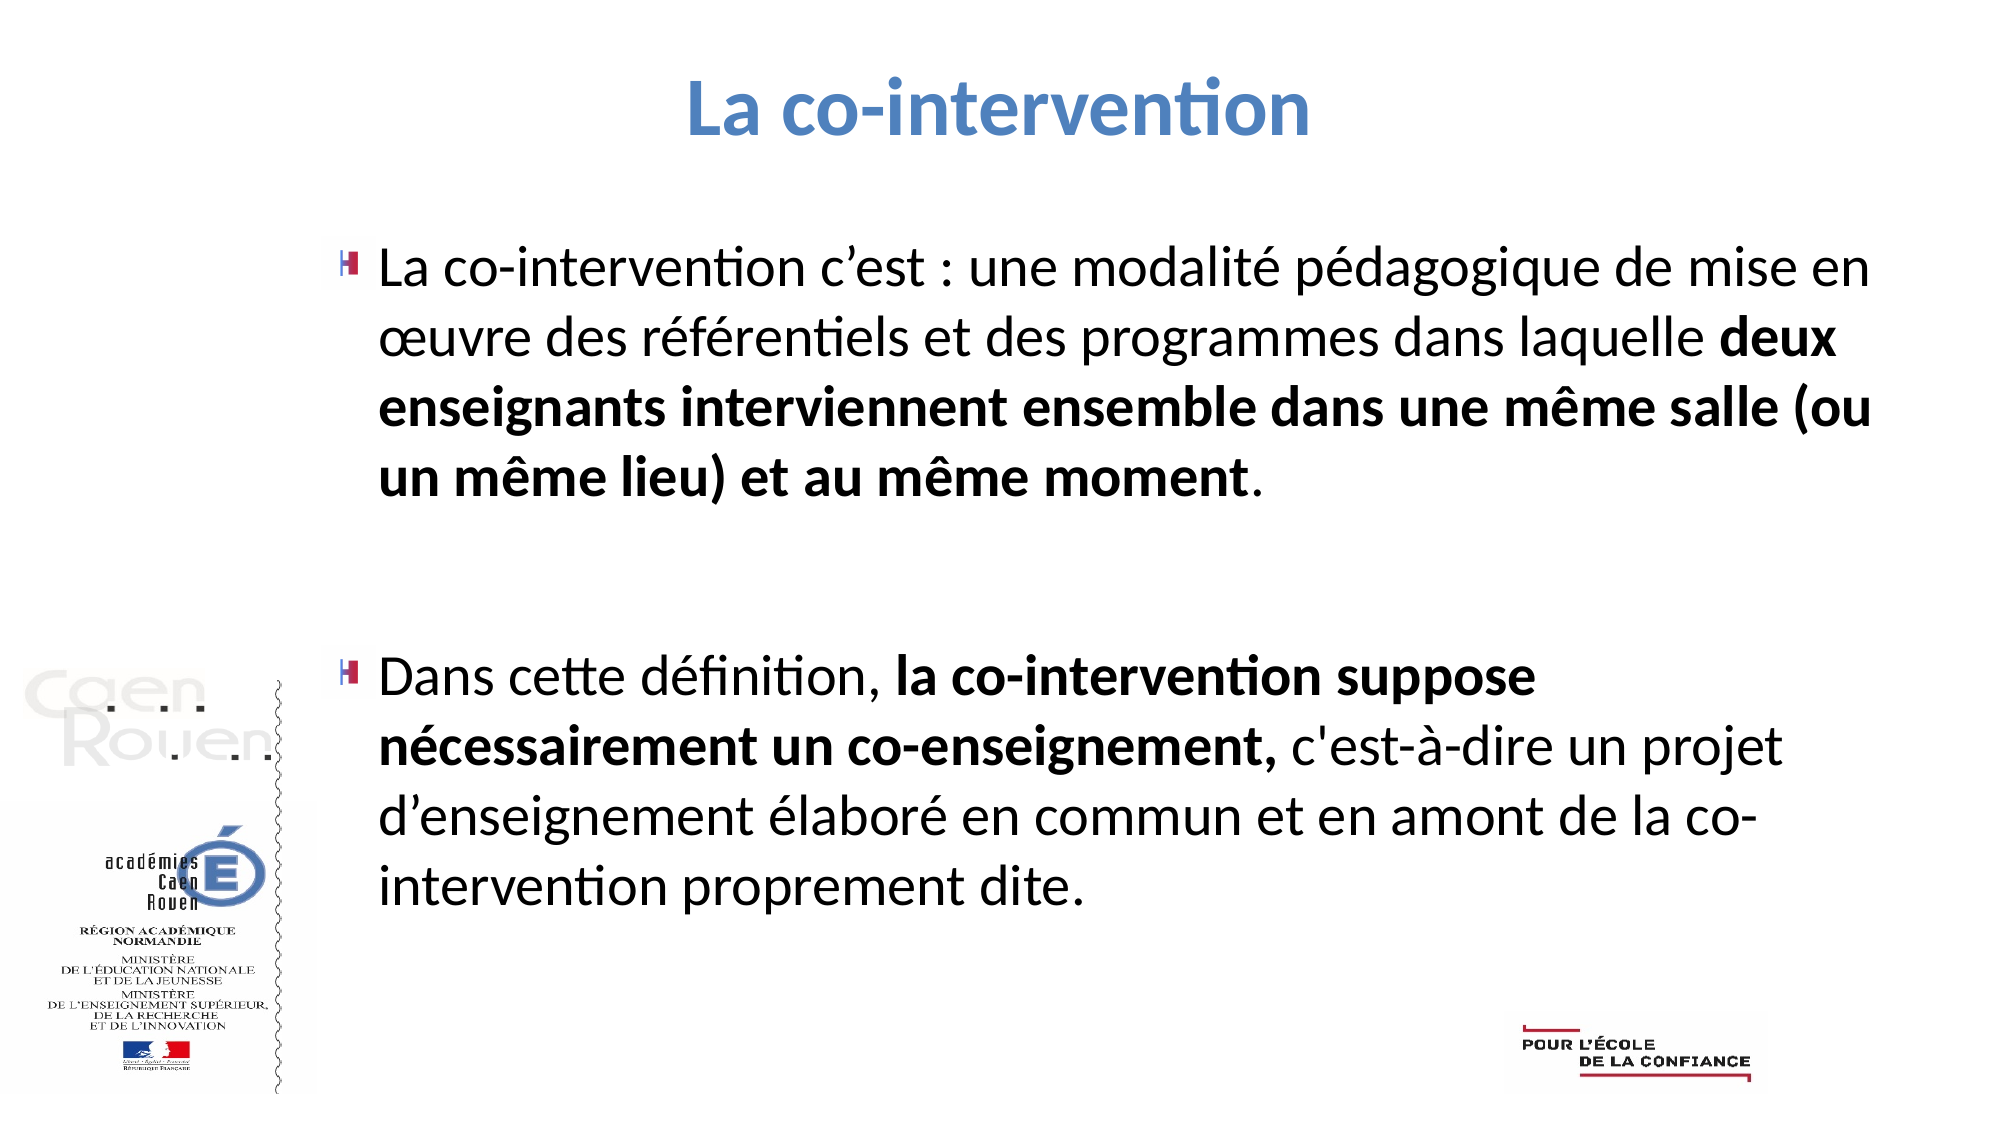

# La co-intervention
La co-intervention c’est : une modalité pédagogique de mise en œuvre des référentiels et des programmes dans laquelle deux enseignants interviennent ensemble dans une même salle (ou un même lieu) et au même moment.
Dans cette définition, la co-intervention suppose nécessairement un co-enseignement, c'est-à-dire un projet d’enseignement élaboré en commun et en amont de la co-intervention proprement dite.